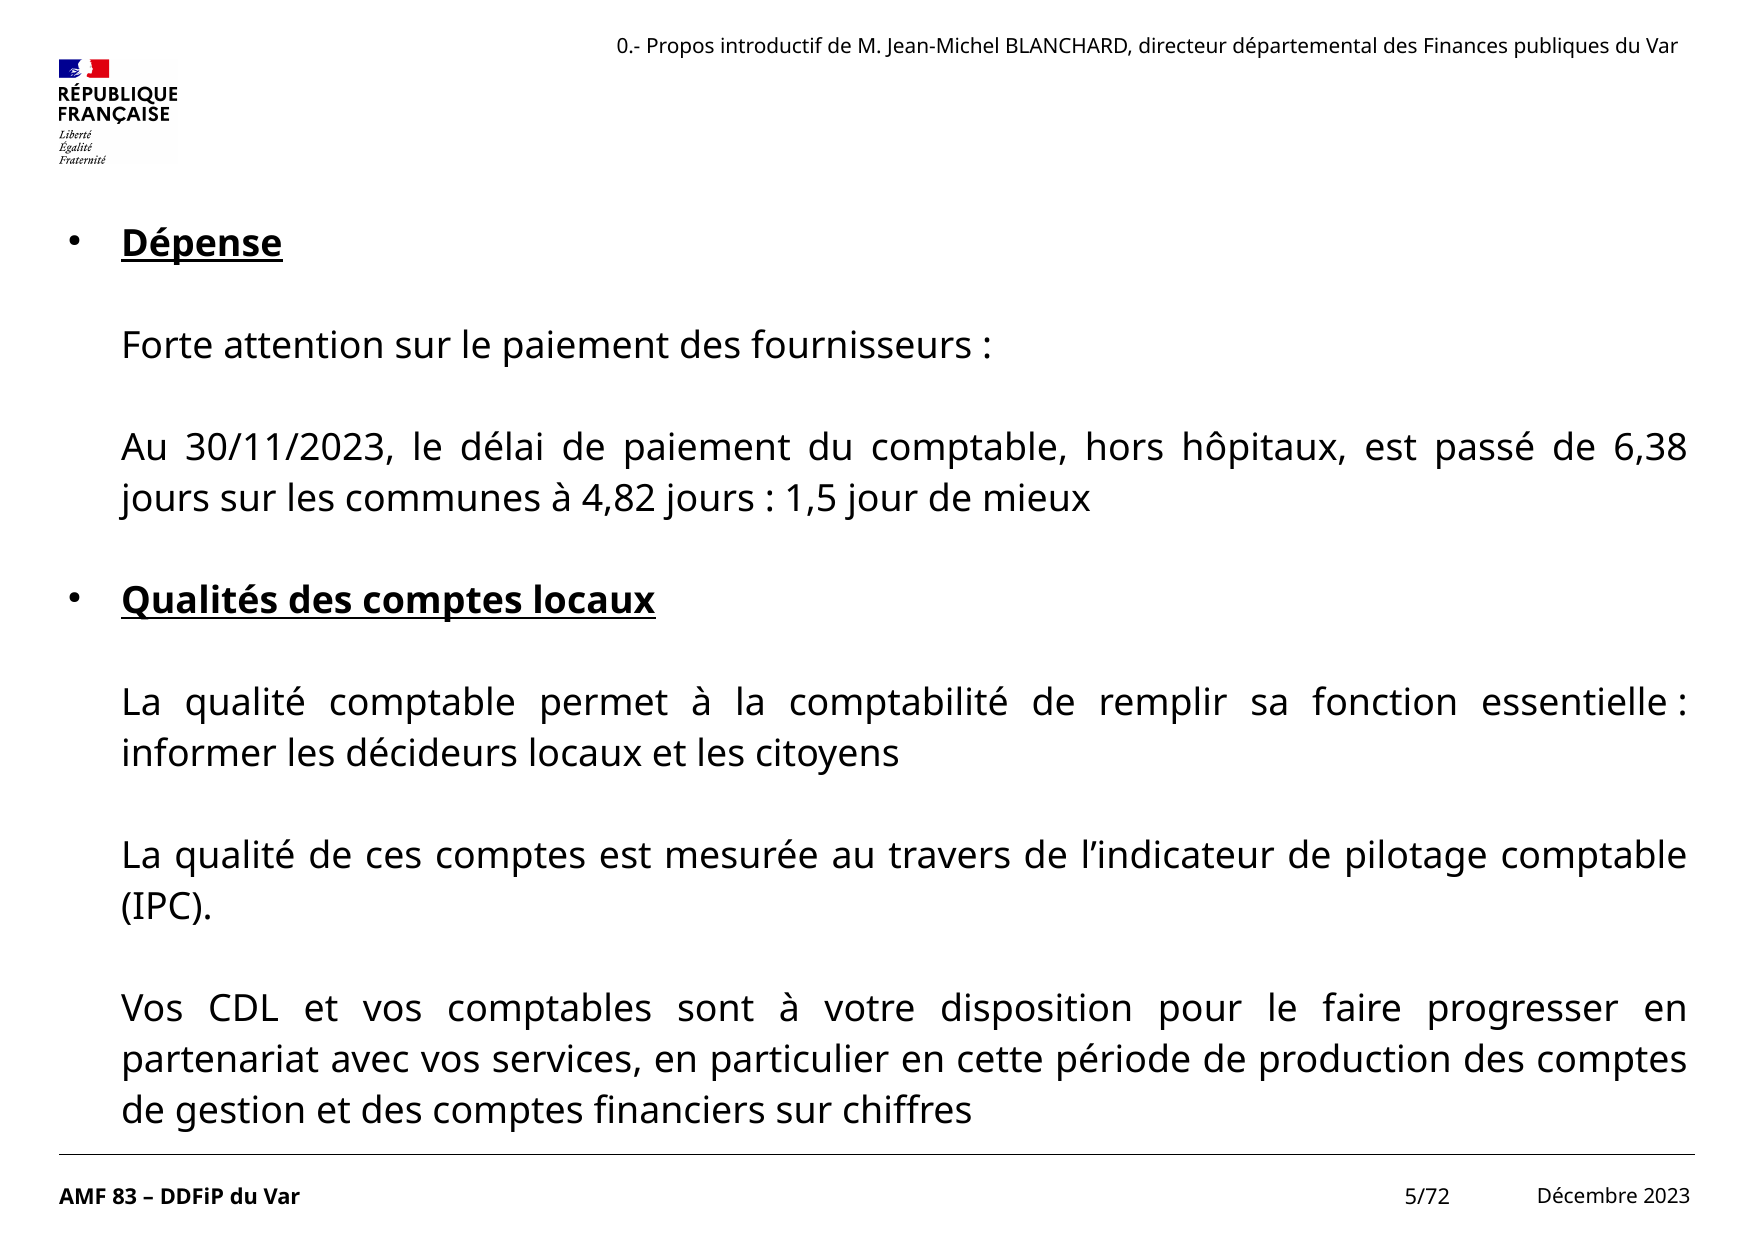

0.- Propos introductif de M. Jean-Michel BLANCHARD, directeur départemental des Finances publiques du Var
# Dépense
Forte attention sur le paiement des fournisseurs :
Au 30/11/2023, le délai de paiement du comptable, hors hôpitaux, est passé de 6,38 jours sur les communes à 4,82 jours : 1,5 jour de mieux
Qualités des comptes locaux
La qualité comptable permet à la comptabilité de remplir sa fonction essentielle : informer les décideurs locaux et les citoyens
La qualité de ces comptes est mesurée au travers de l’indicateur de pilotage comptable (IPC).
Vos CDL et vos comptables sont à votre disposition pour le faire progresser en partenariat avec vos services, en particulier en cette période de production des comptes de gestion et des comptes financiers sur chiffres